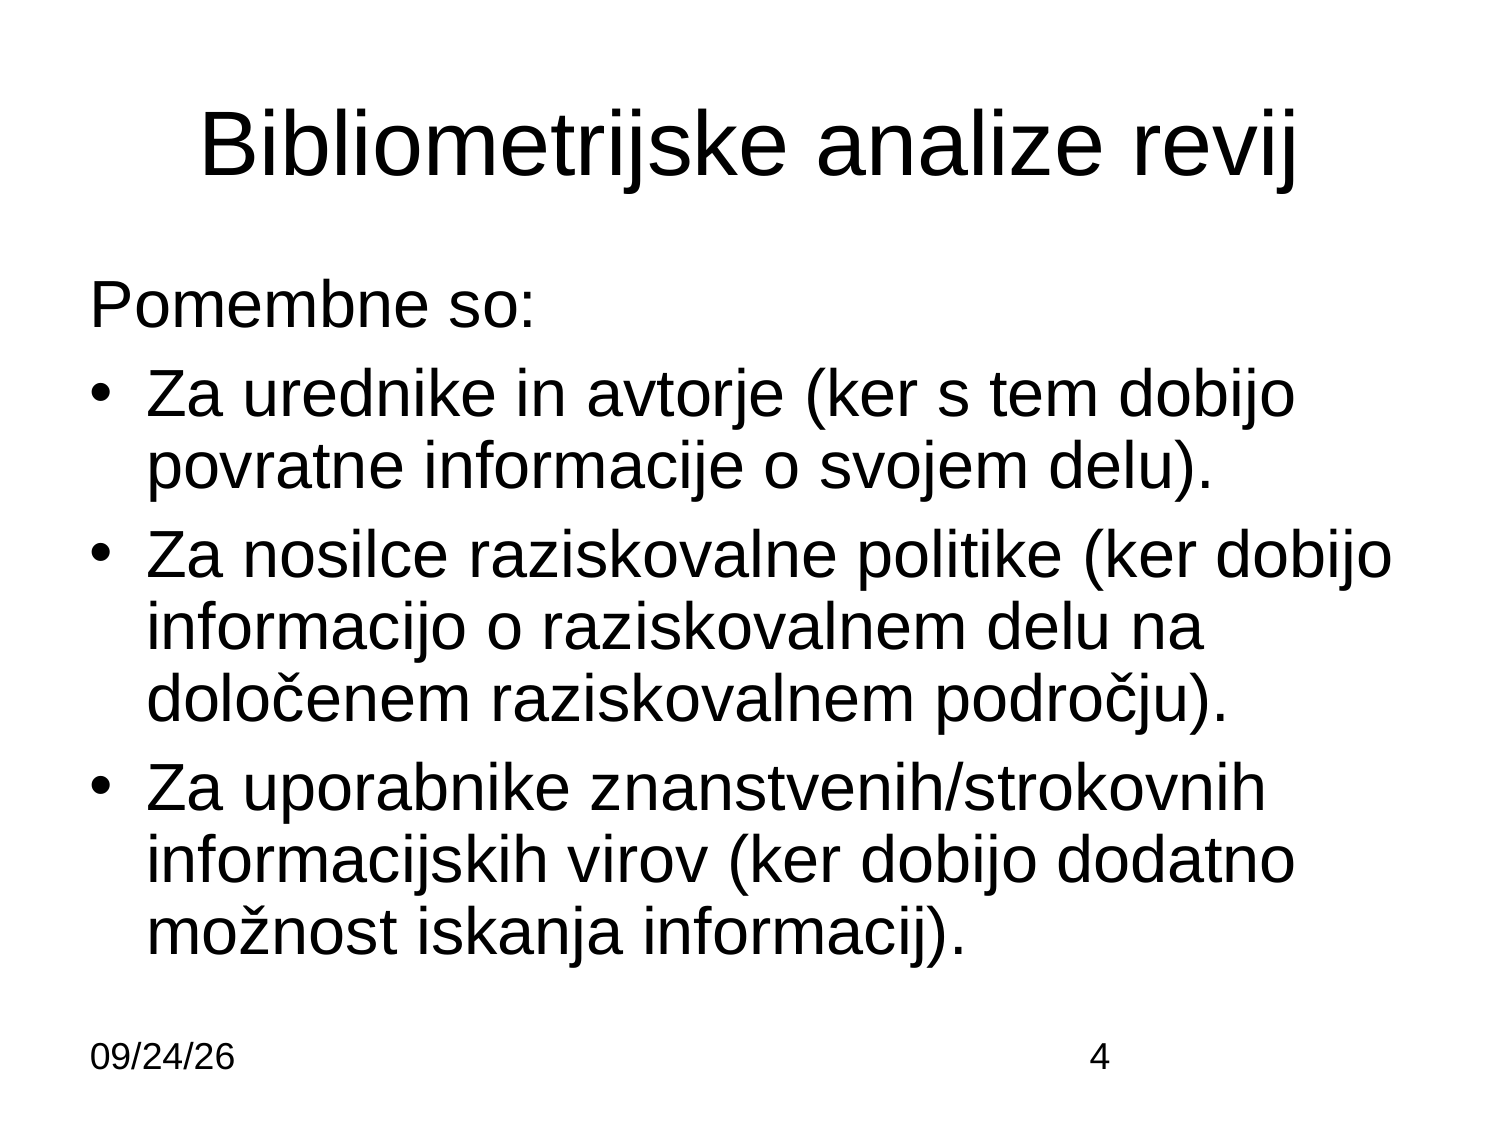

# Bibliometrijske analize revij
Pomembne so:
Za urednike in avtorje (ker s tem dobijo povratne informacije o svojem delu).
Za nosilce raziskovalne politike (ker dobijo informacijo o raziskovalnem delu na določenem raziskovalnem področju).
Za uporabnike znanstvenih/strokovnih informacijskih virov (ker dobijo dodatno možnost iskanja informacij).
4